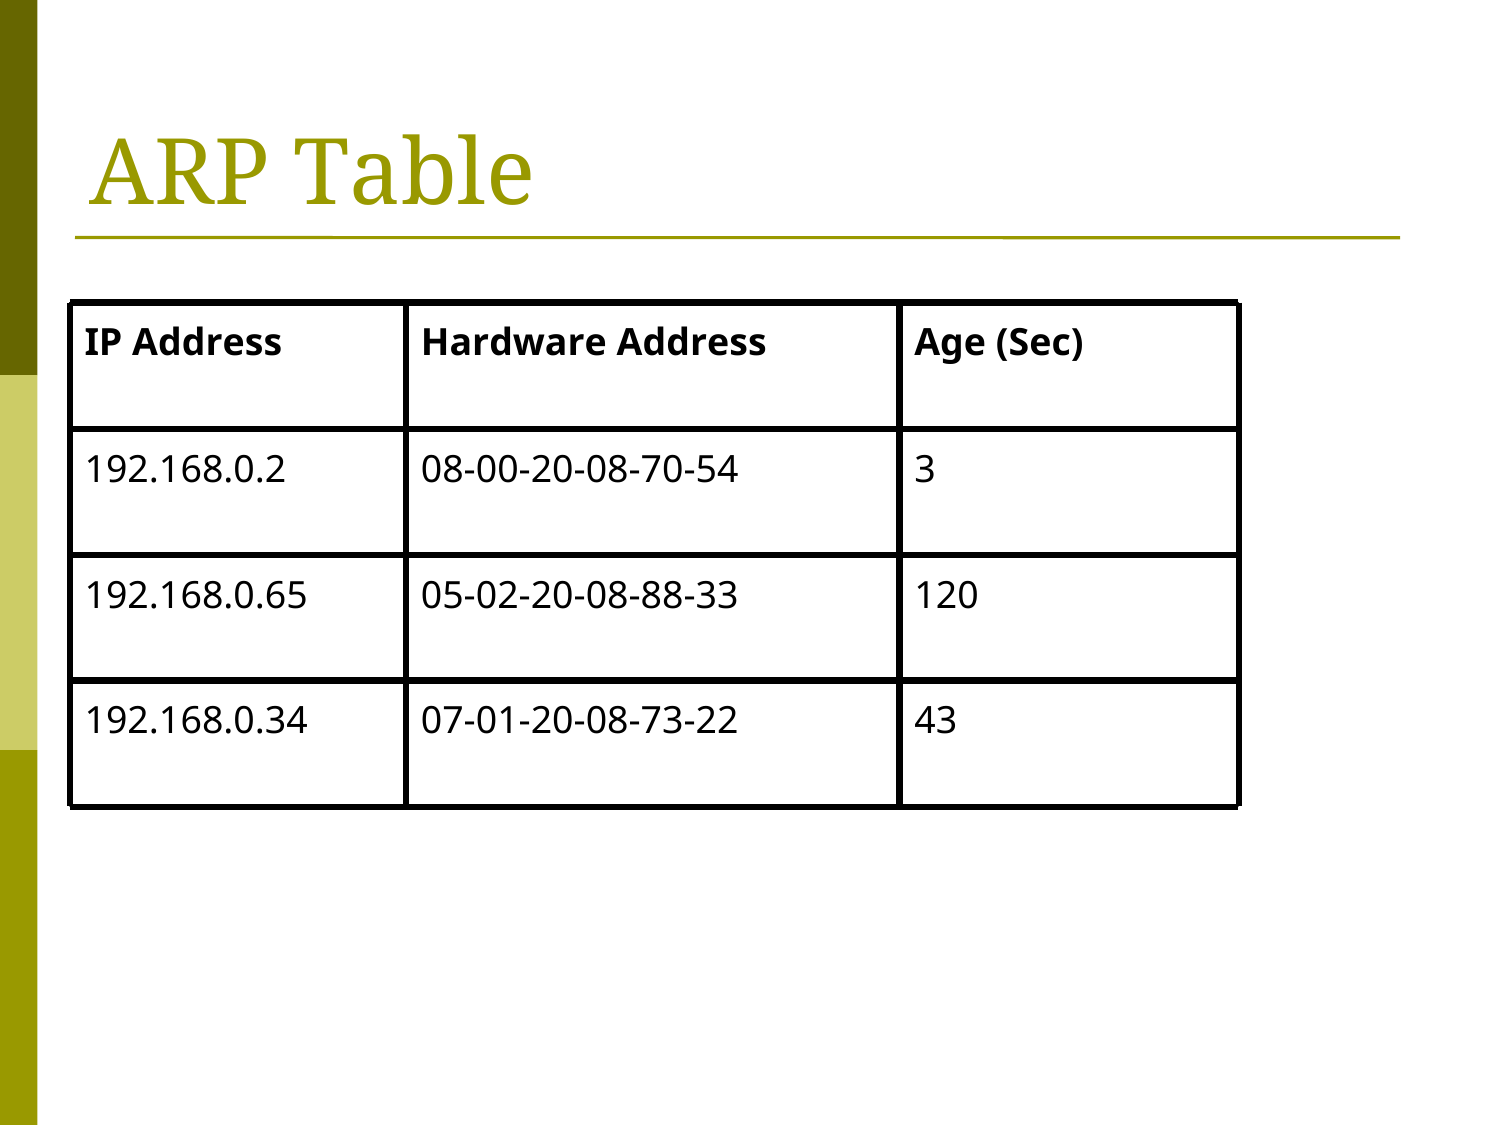

# ARP Table
IP Address
Hardware Address
Age (Sec)
192.168.0.2
08-00-20-08-70-54
3
192.168.0.65
05-02-20-08-88-33
120
192.168.0.34
07-01-20-08-73-22
43